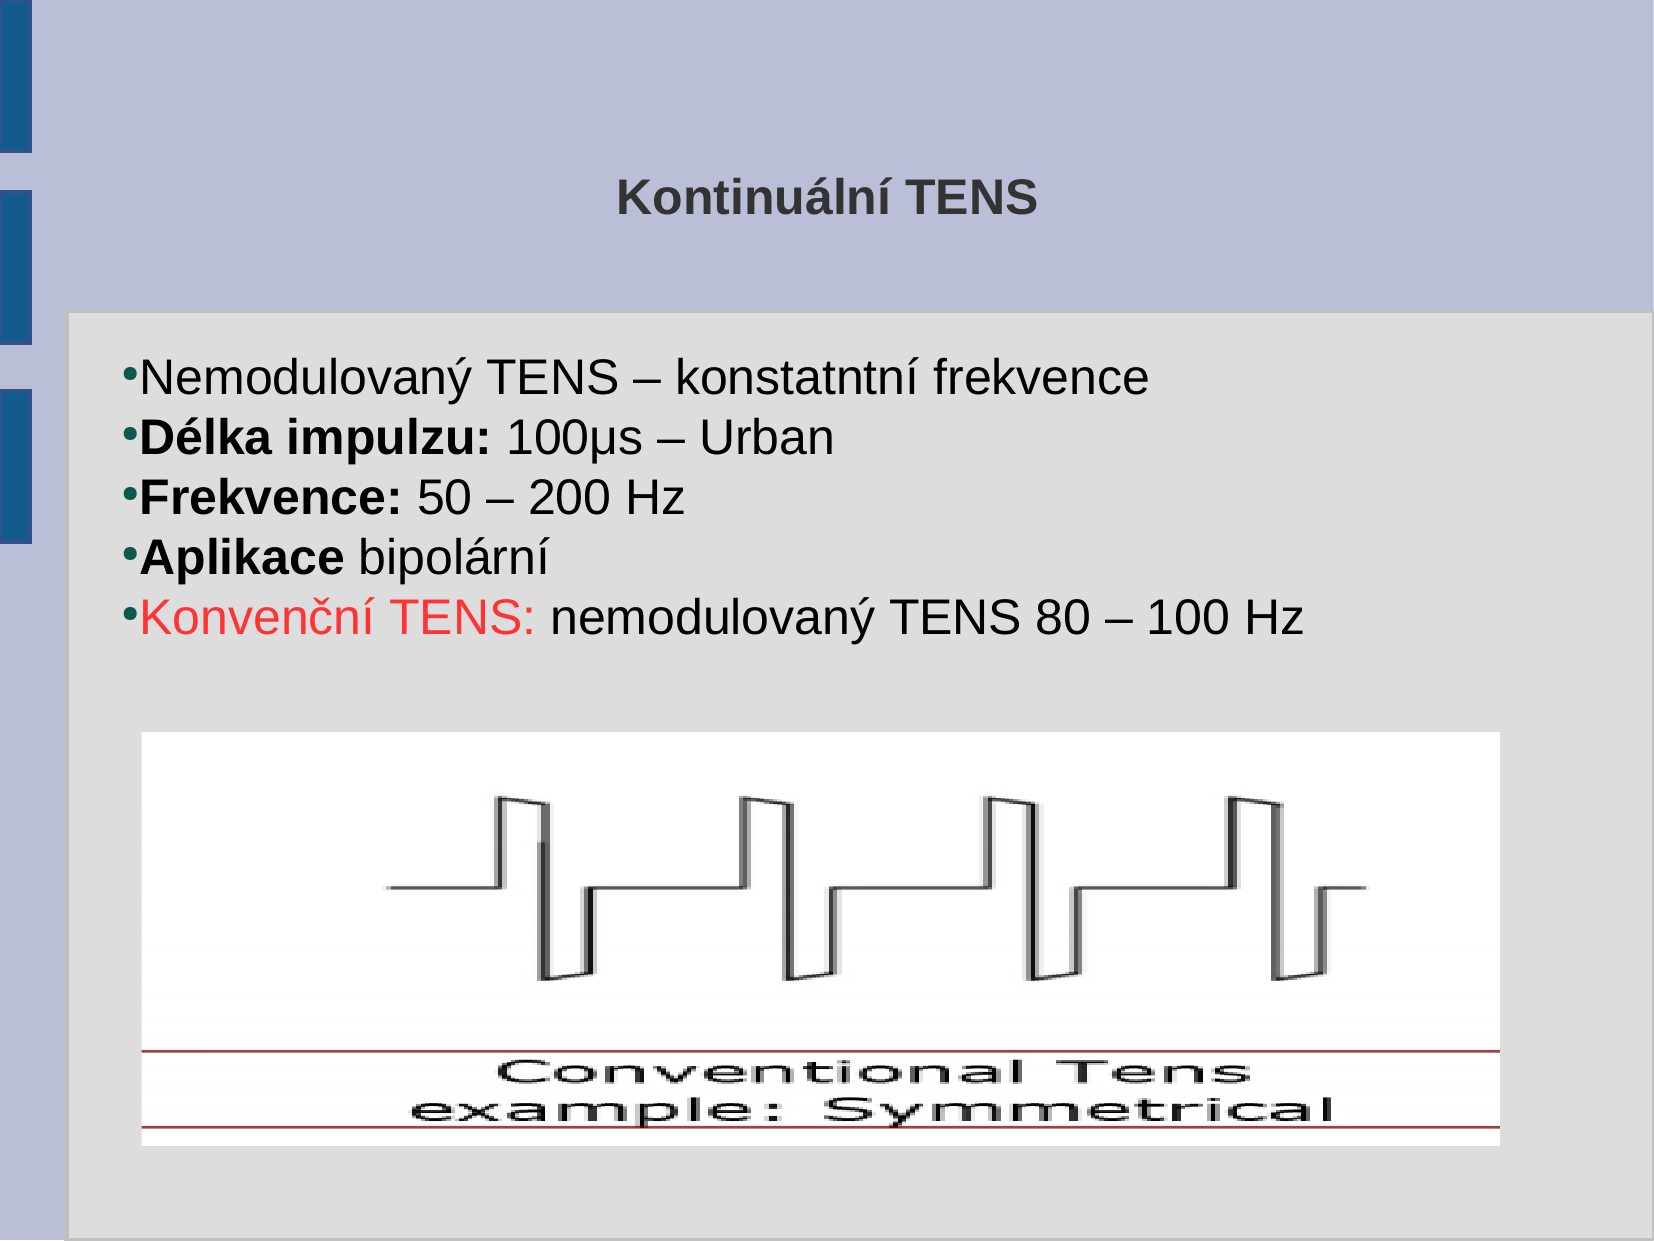

# Kontinuální TENS
Nemodulovaný TENS – konstatntní frekvence
Délka impulzu: 100μs – Urban
Frekvence: 50 – 200 Hz
Aplikace bipolární
Konvenční TENS: nemodulovaný TENS 80 – 100 Hz